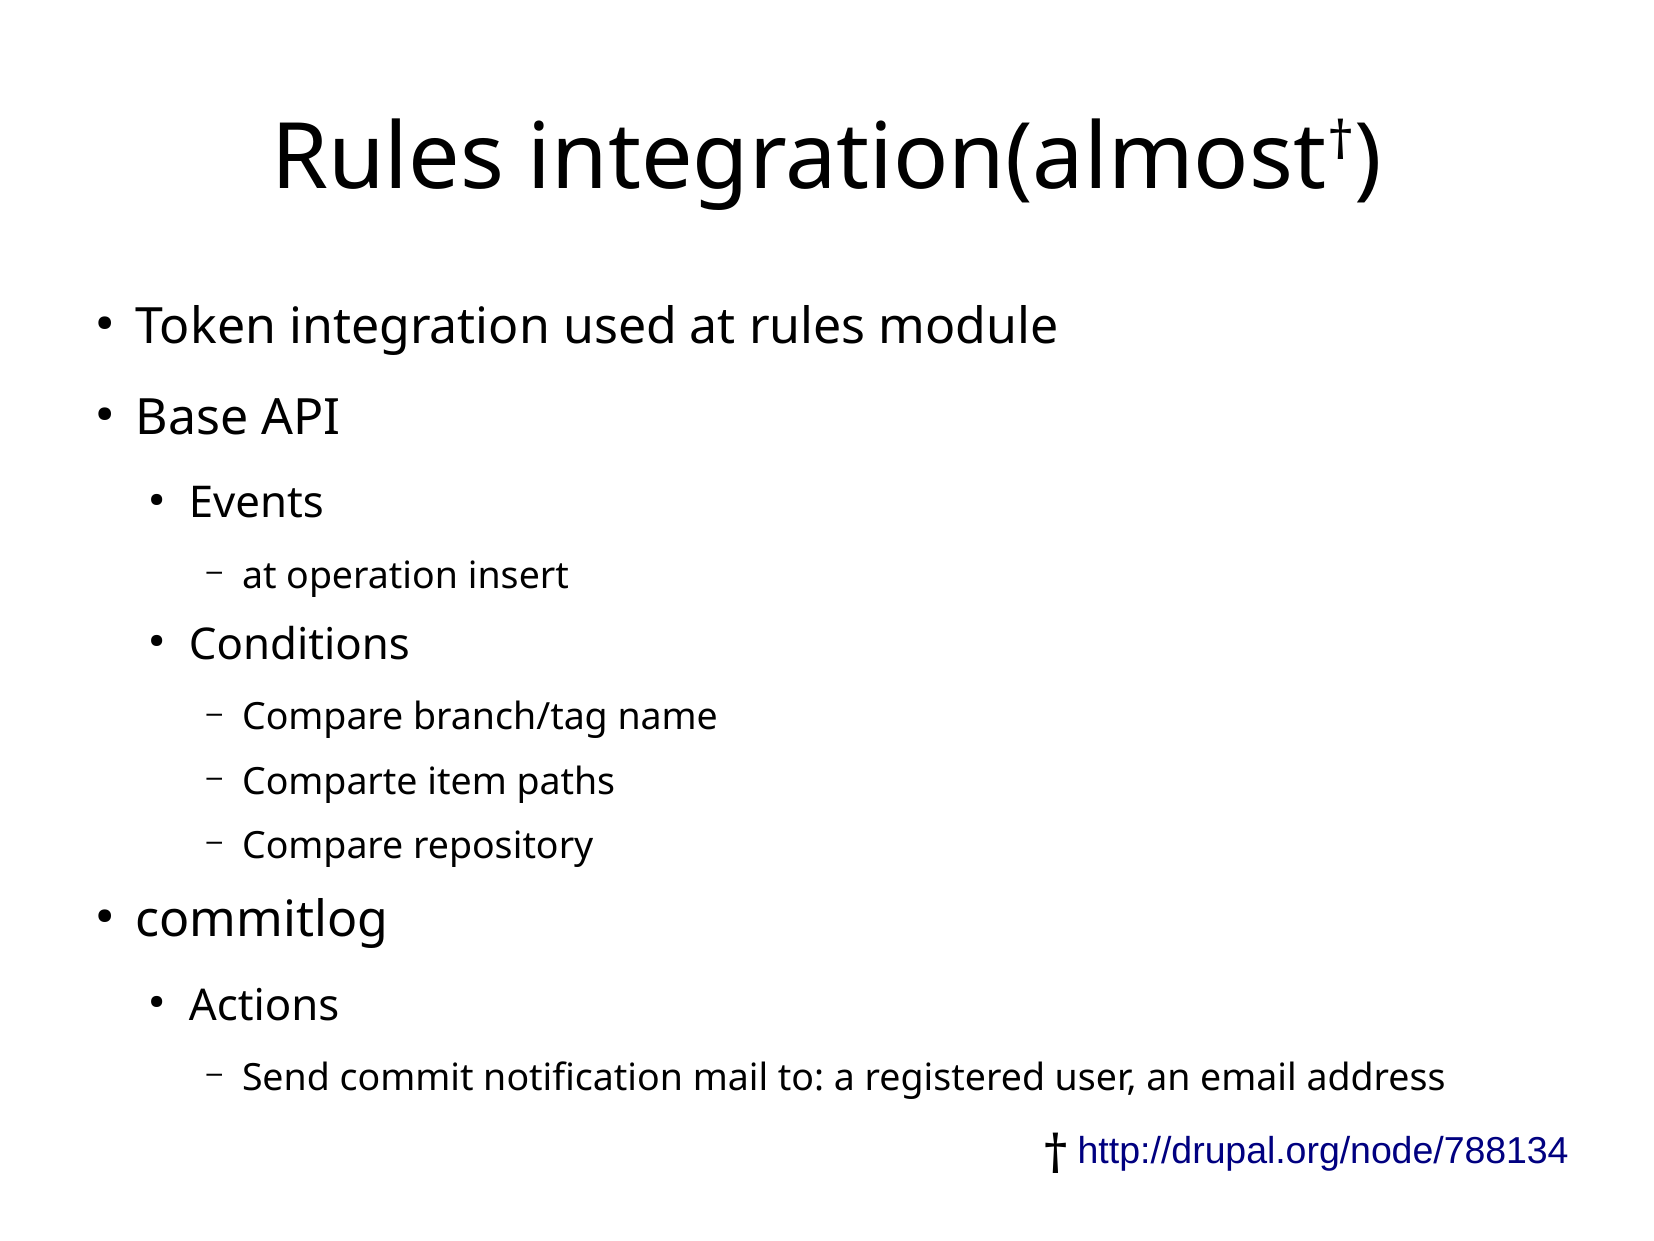

# Rules integration(almost†)
Token integration used at rules module
Base API
Events
at operation insert
Conditions
Compare branch/tag name
Comparte item paths
Compare repository
commitlog
Actions
Send commit notification mail to: a registered user, an email address
†
http://drupal.org/node/788134